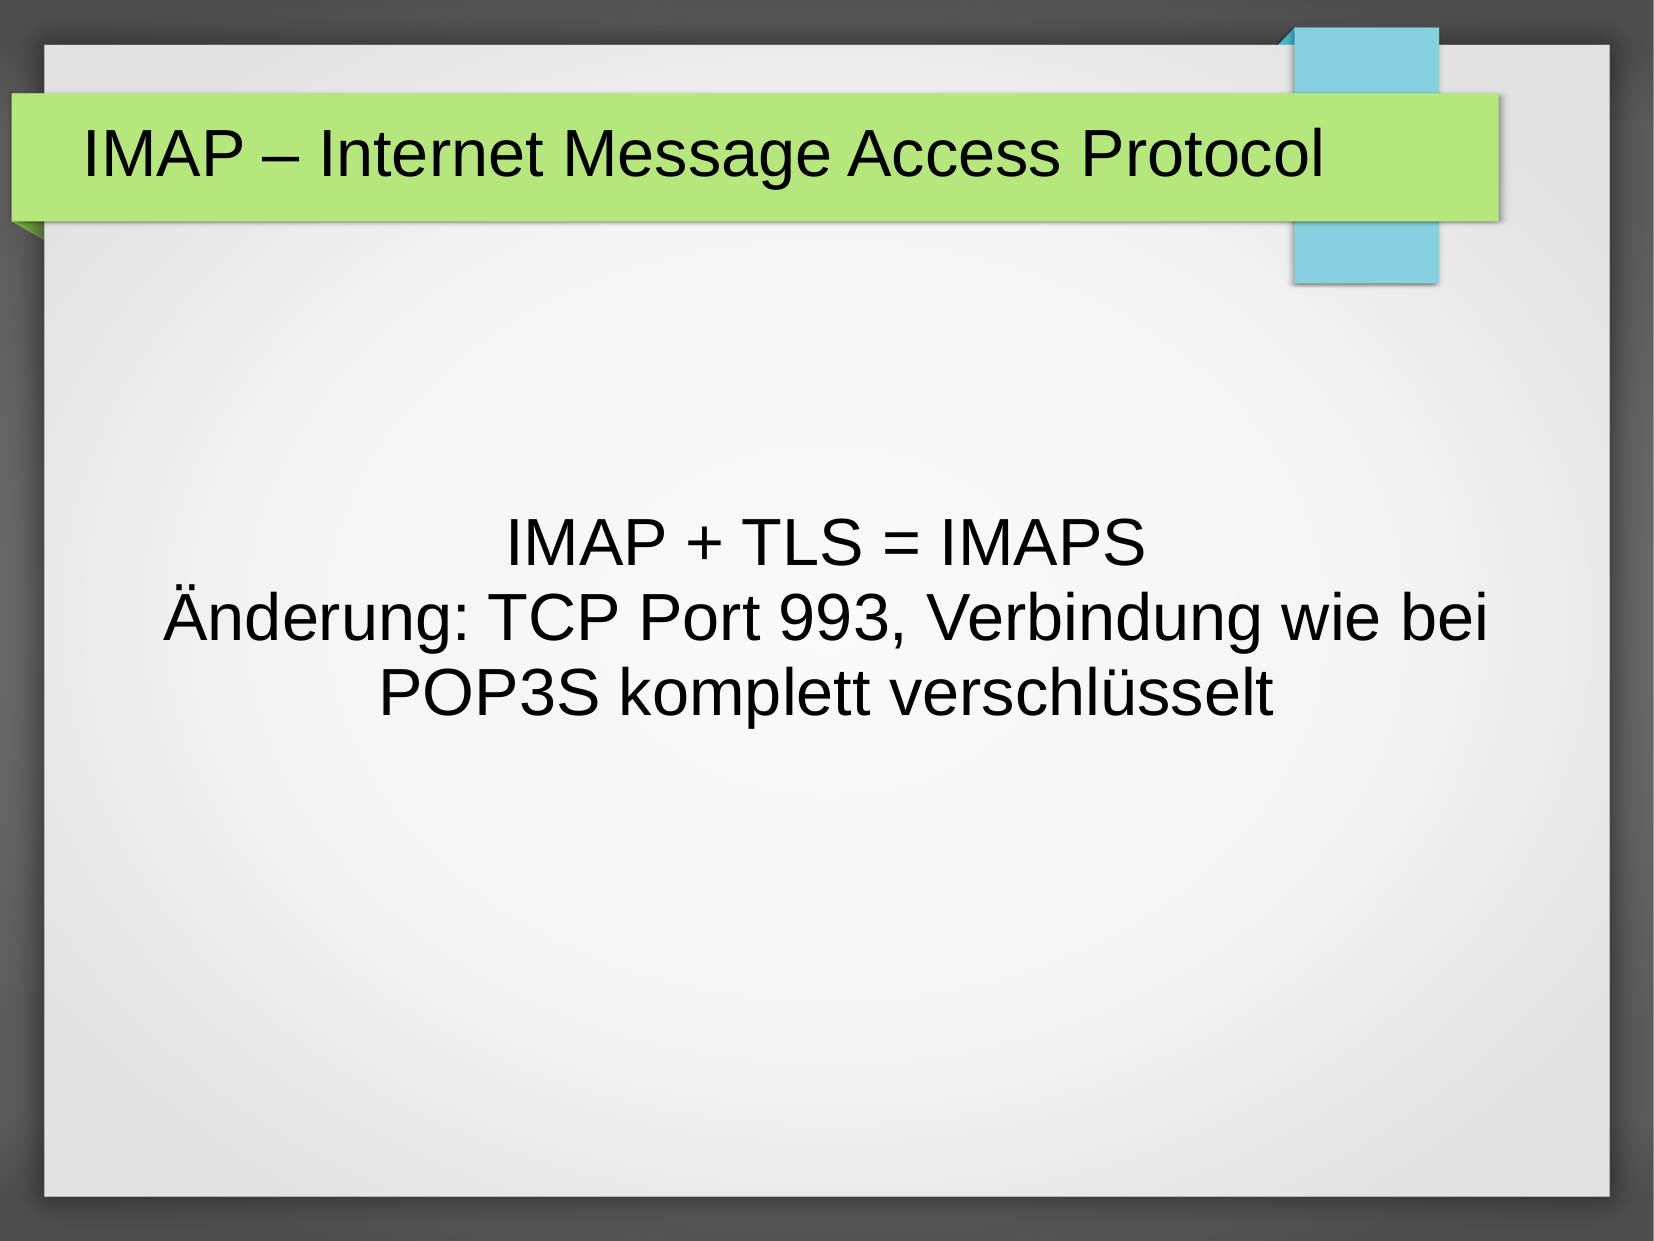

# IMAP – Internet Message Access Protocol
IMAP + TLS = IMAPS
Änderung: TCP Port 993, Verbindung wie bei POP3S komplett verschlüsselt